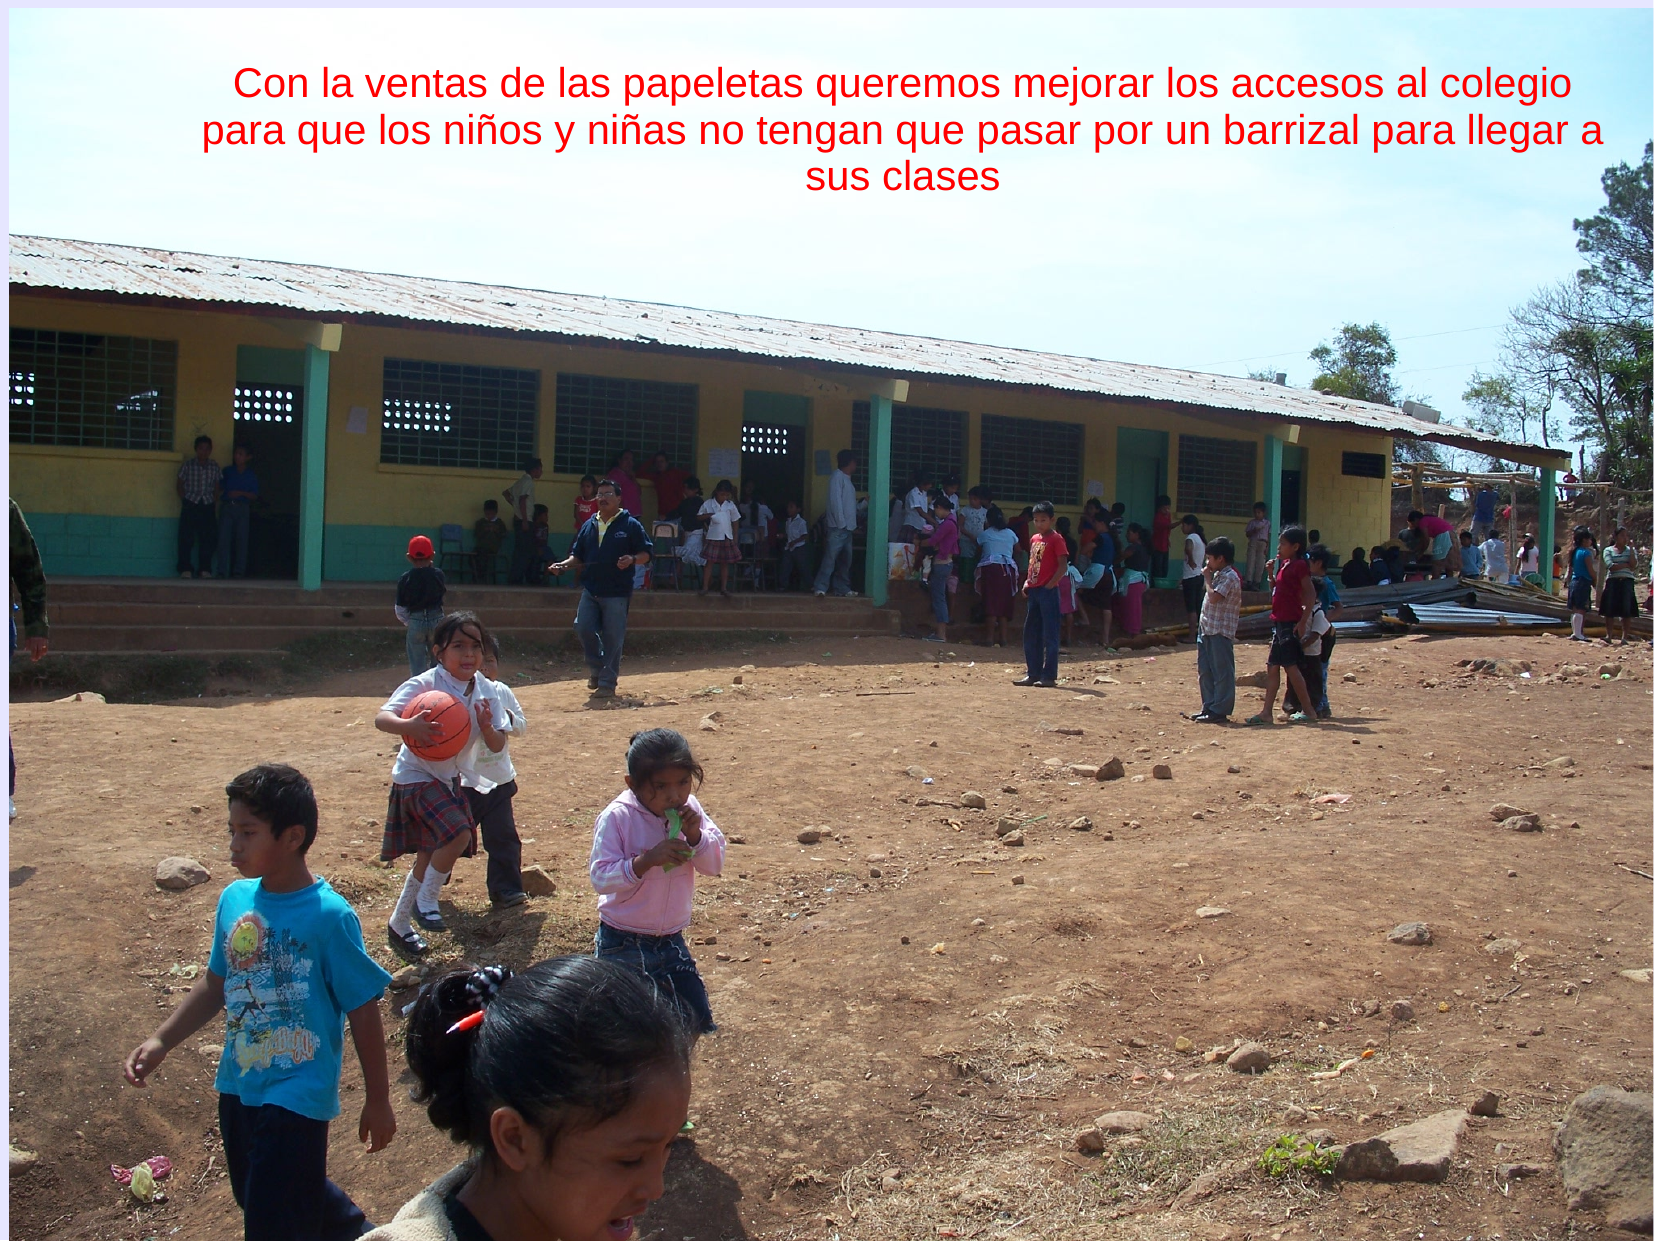

Con la ventas de las papeletas queremos mejorar los accesos al colegio para que los niños y niñas no tengan que pasar por un barrizal para llegar a sus clases